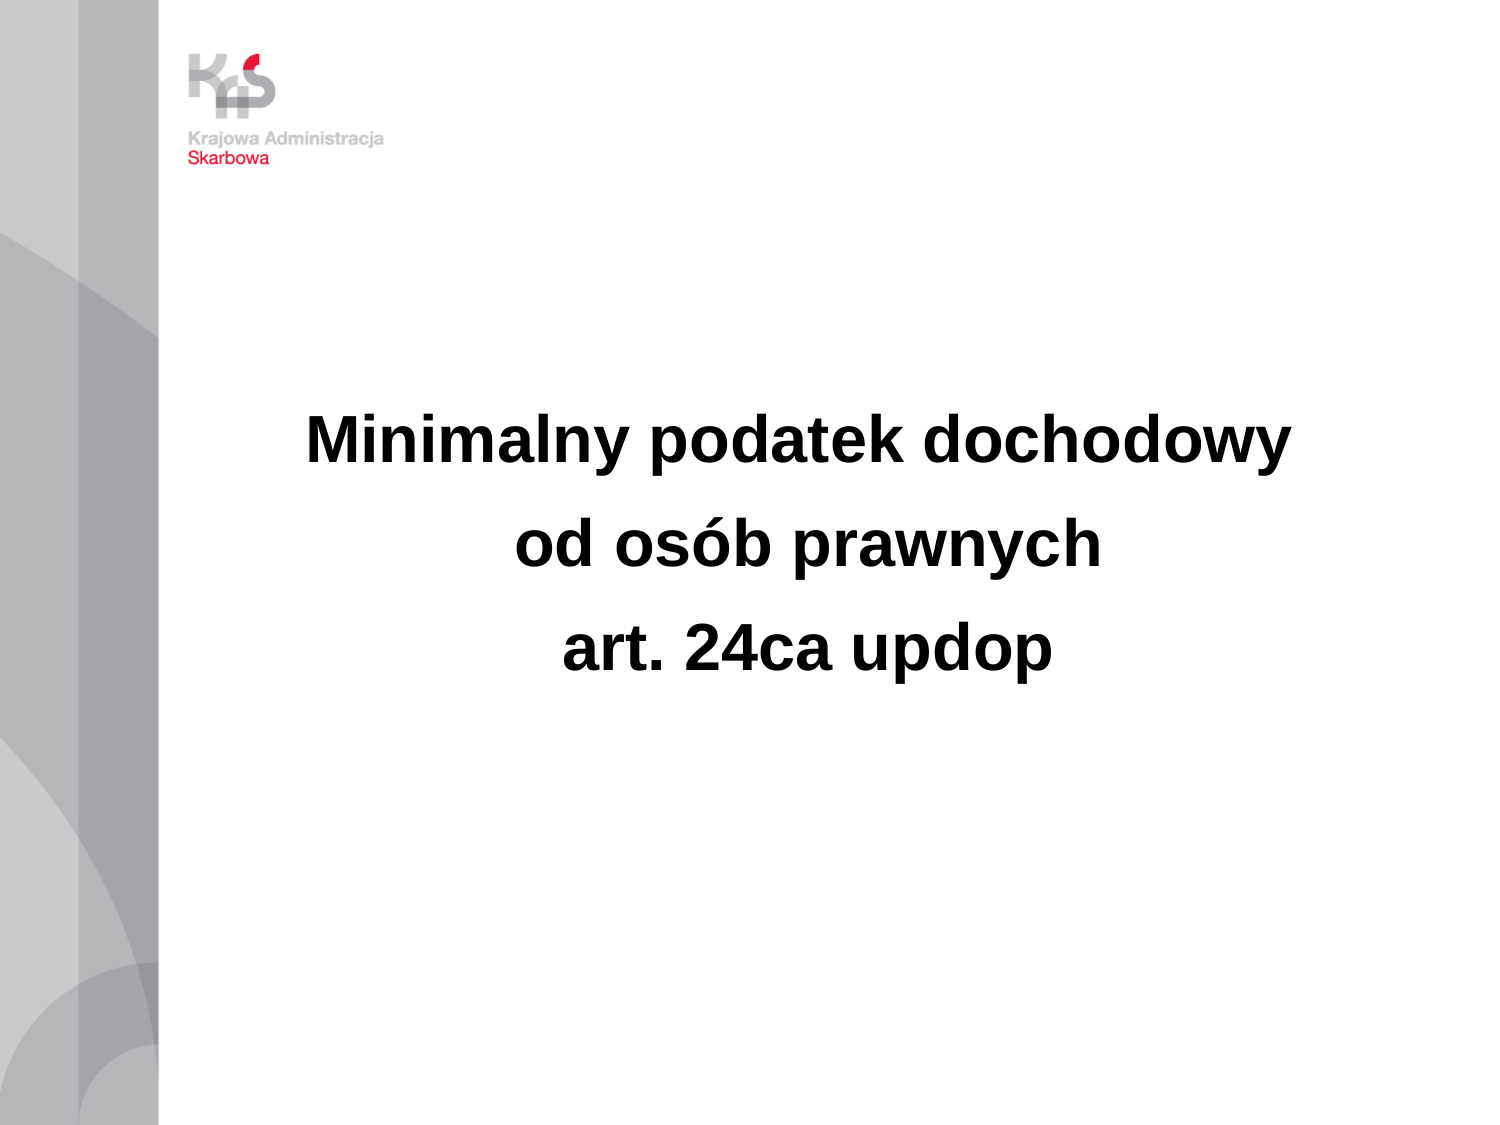

#
Minimalny podatek dochodowy
od osób prawnych
art. 24ca updop